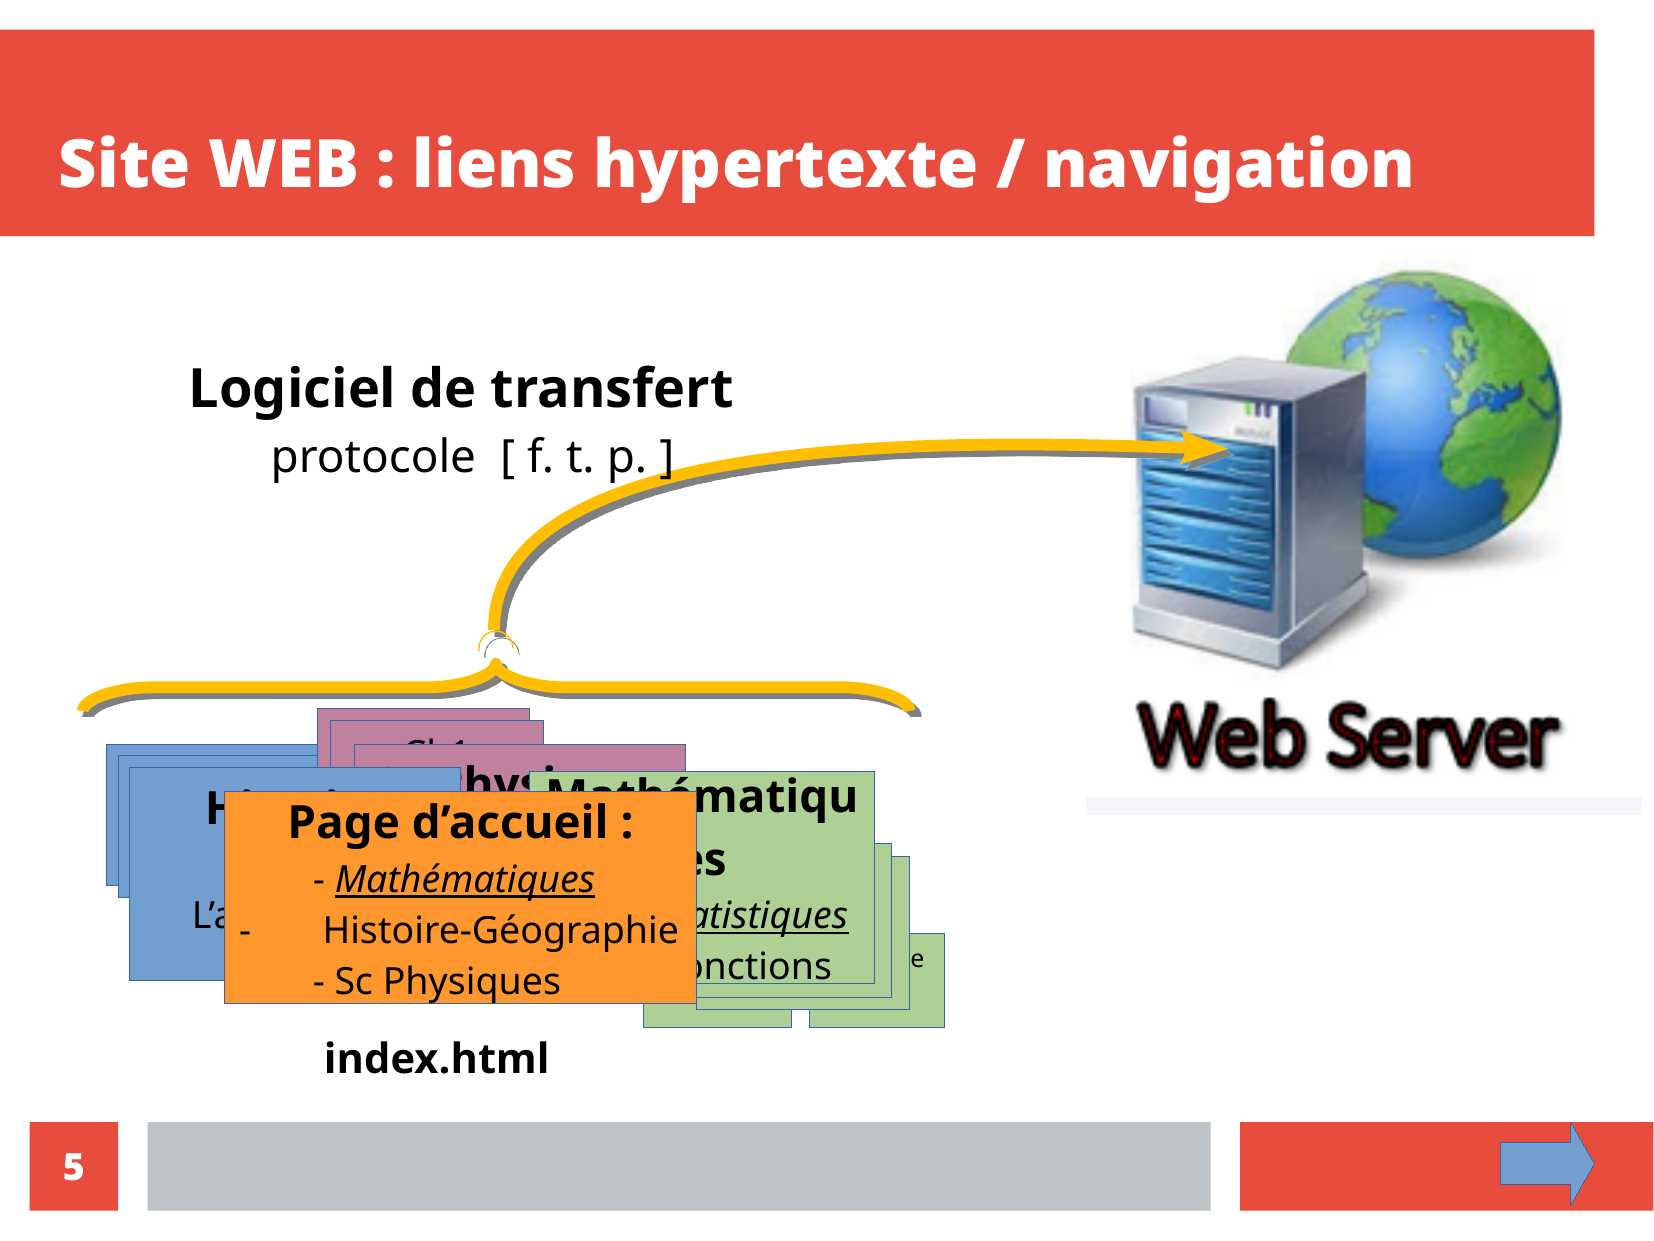

# Site WEB : liens hypertexte / navigation
Logiciel de transfert
protocole [ f. t. p. ]
Ch2
Mouvement
Ch1
Chimie
Chapitre 2
Sc Physiques
Ch1 – Chimie
Ch2 - Mouvement
Ch1
RDA / RFA
Histoire
Ch1 – L’allemagne
Mathématiques
Ch1 – Statistiques
Ch2 - Fonctions
Page d’accueil :
	- Mathématiques
-	 Histoire-Géographie
	- Sc Physiques
rcices
Ch2
Fonctions
Exercices
Cours
index.html
5